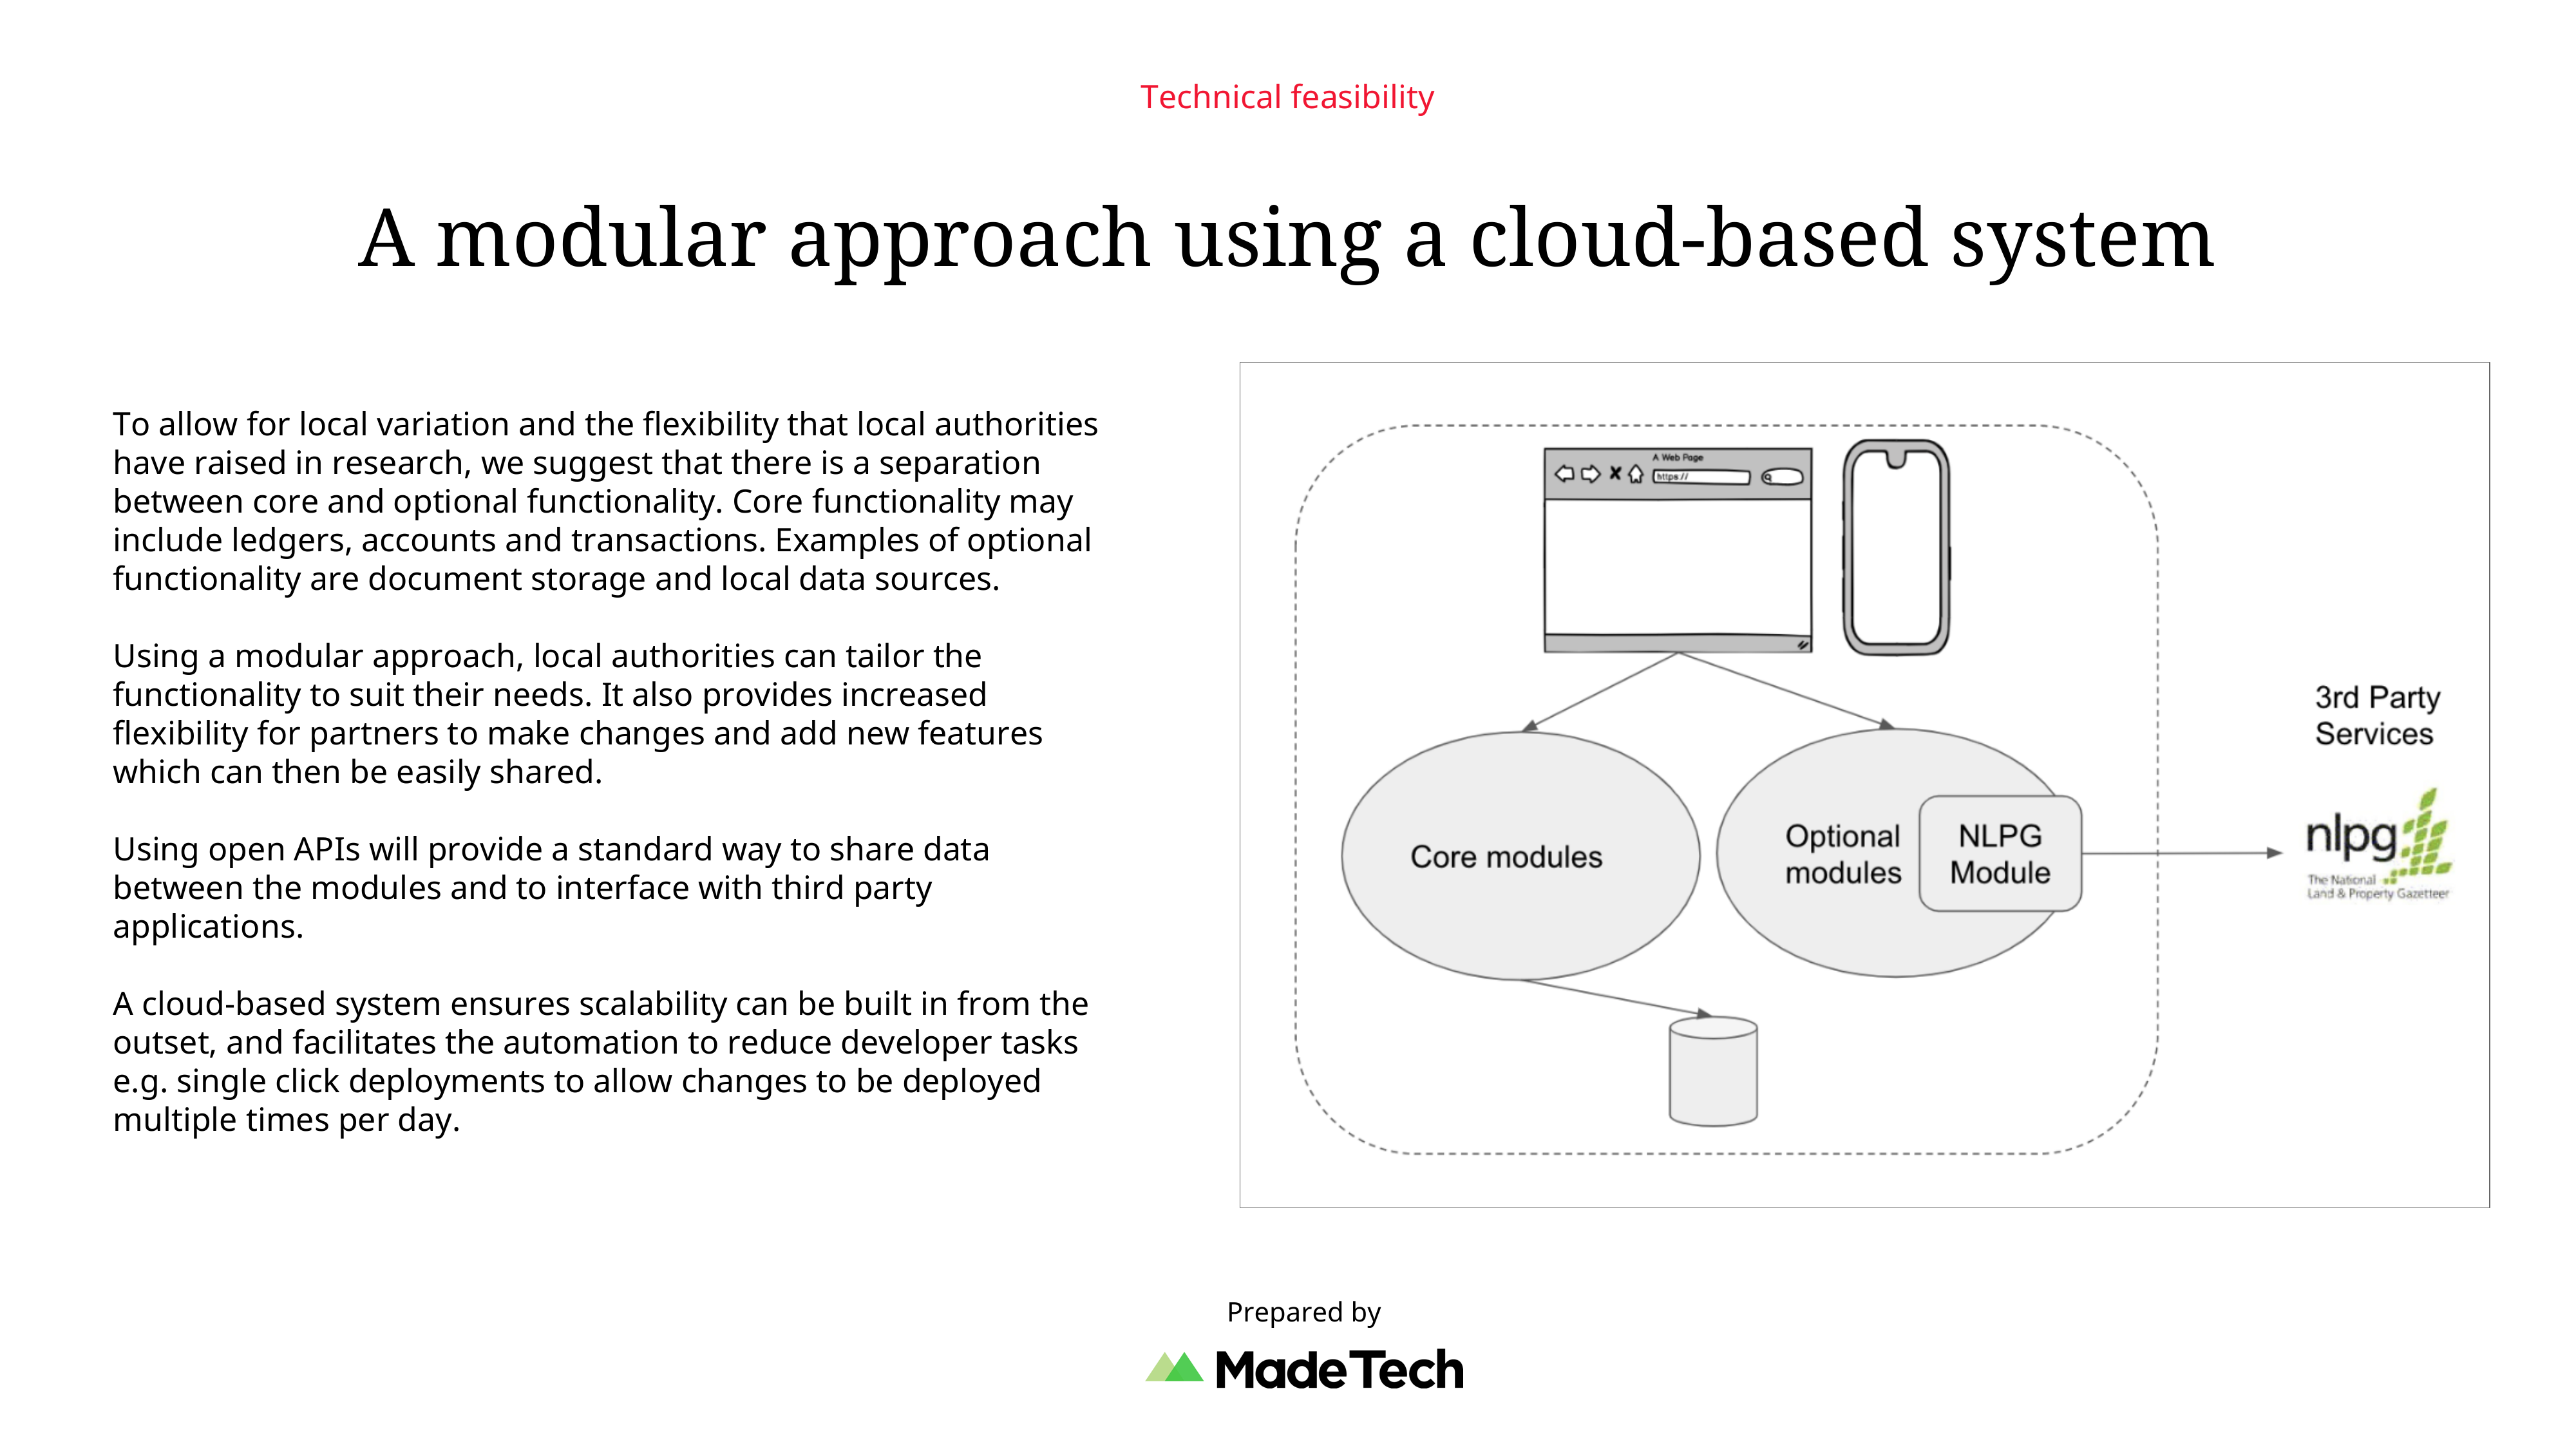

Technical feasibility
A modular approach using a cloud-based system
To allow for local variation and the flexibility that local authorities have raised in research, we suggest that there is a separation between core and optional functionality. Core functionality may include ledgers, accounts and transactions. Examples of optional functionality are document storage and local data sources.
Using a modular approach, local authorities can tailor the functionality to suit their needs. It also provides increased flexibility for partners to make changes and add new features which can then be easily shared.
Using open APIs will provide a standard way to share data between the modules and to interface with third party applications.
A cloud-based system ensures scalability can be built in from the outset, and facilitates the automation to reduce developer tasks e.g. single click deployments to allow changes to be deployed multiple times per day.
Prepared by